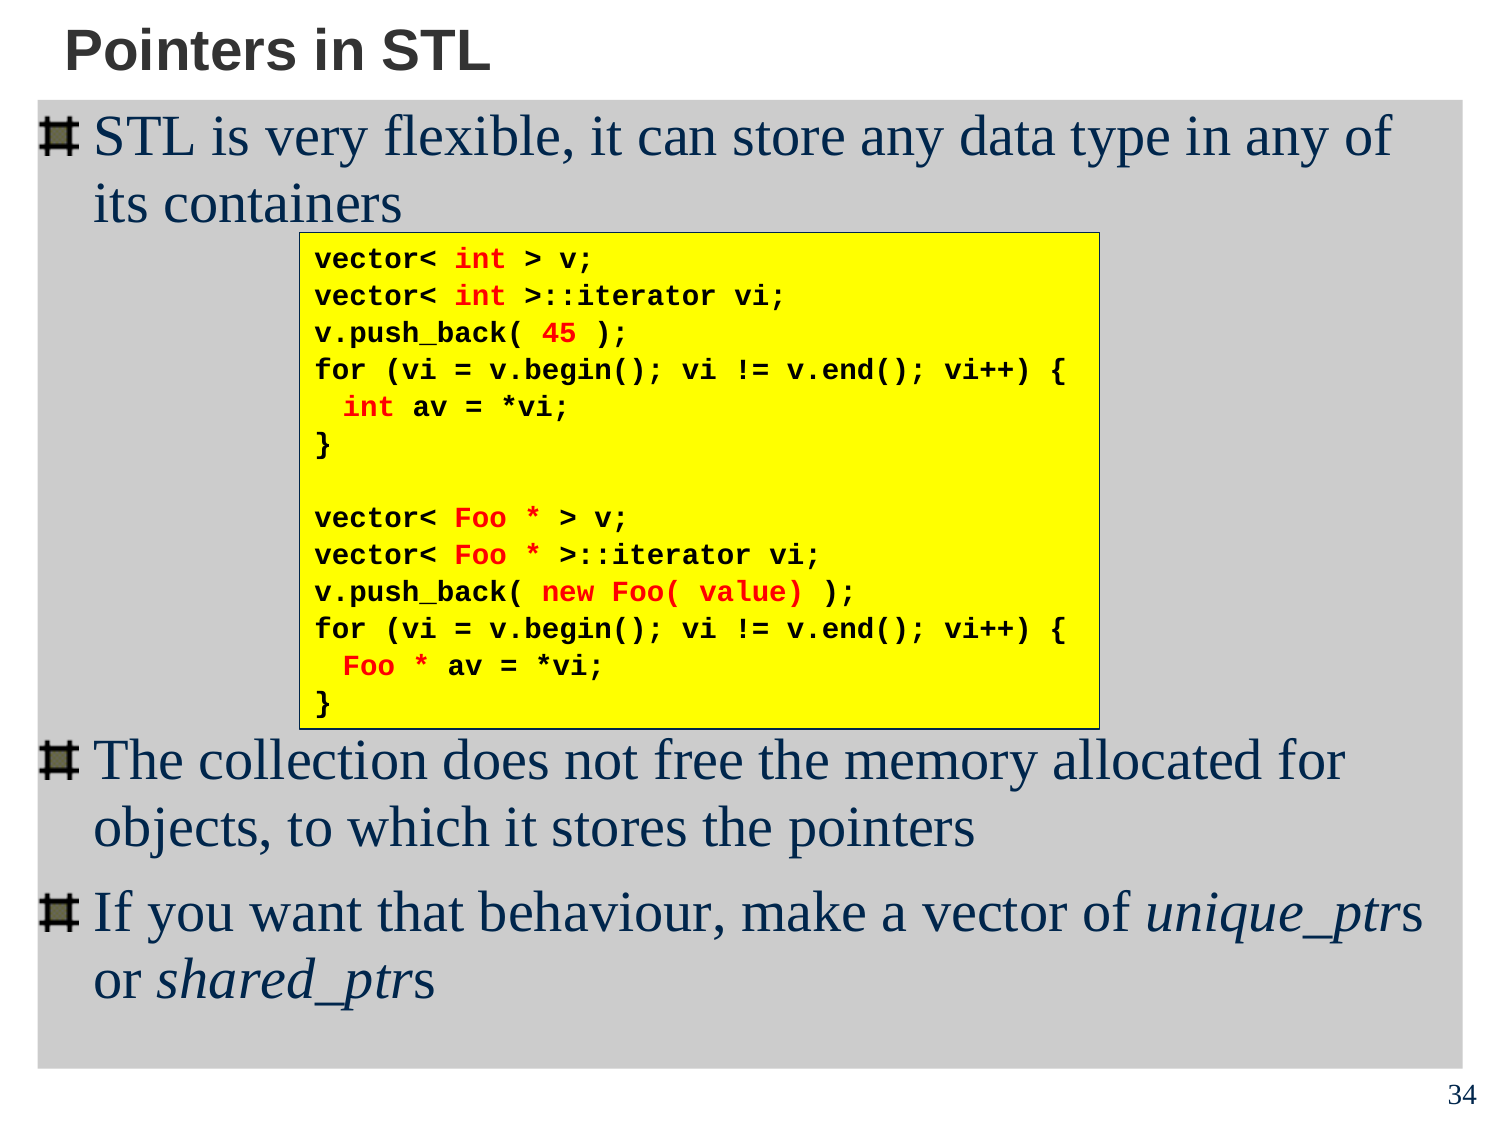

# Pointers in STL
STL is very flexible, it can store any data type in any of its containers
The collection does not free the memory allocated for objects, to which it stores the pointers
If you want that behaviour, make a vector of unique_ptrs or shared_ptrs
vector< int > v;
vector< int >::iterator vi;
v.push_back( 45 );
for (vi = v.begin(); vi != v.end(); vi++) {
	int av = *vi;
}
vector< Foo * > v;
vector< Foo * >::iterator vi;
v.push_back( new Foo( value) );
for (vi = v.begin(); vi != v.end(); vi++) {
	Foo * av = *vi;
}